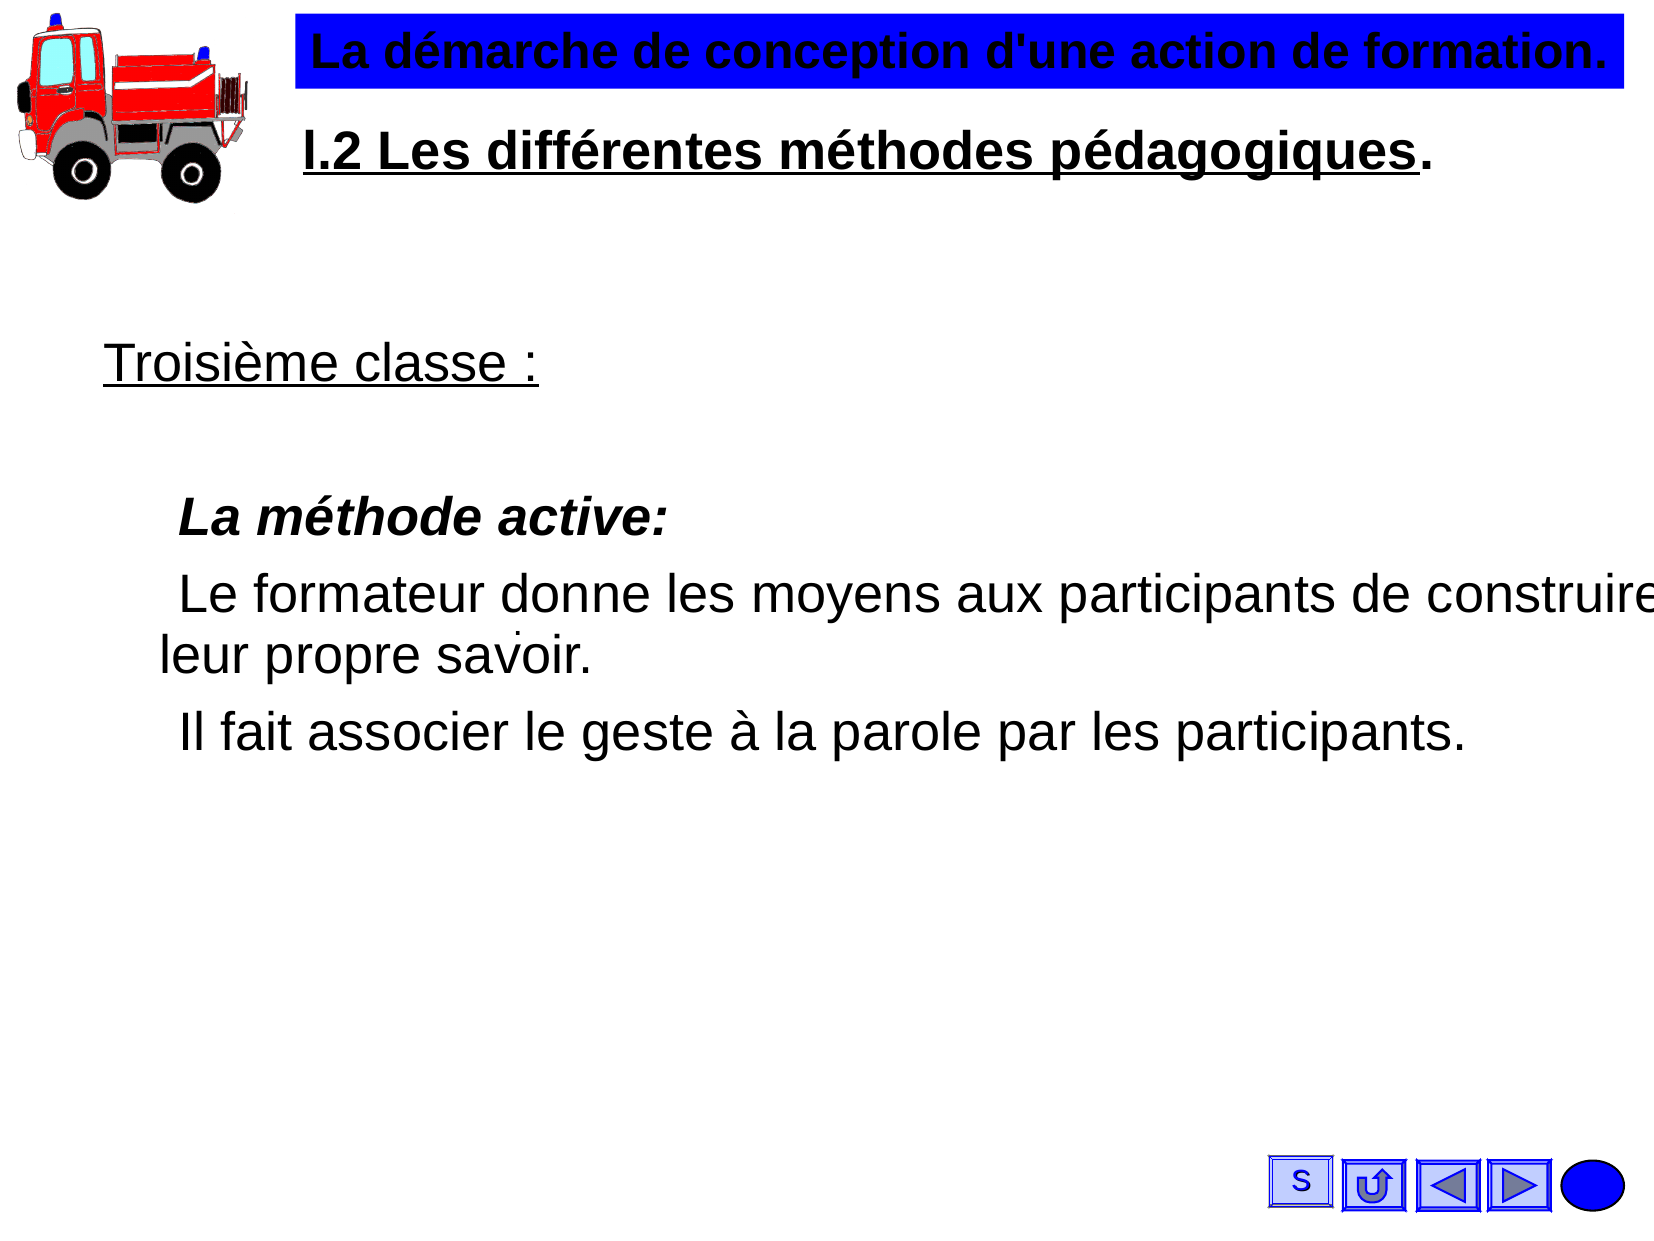

La démarche de conception d'une action de formation.
l.2 Les différentes méthodes pédagogiques.
Troisième classe :
 La méthode active:
 Le formateur donne les moyens aux participants de construire leur propre savoir.
 Il fait associer le geste à la parole par les participants.
#
.